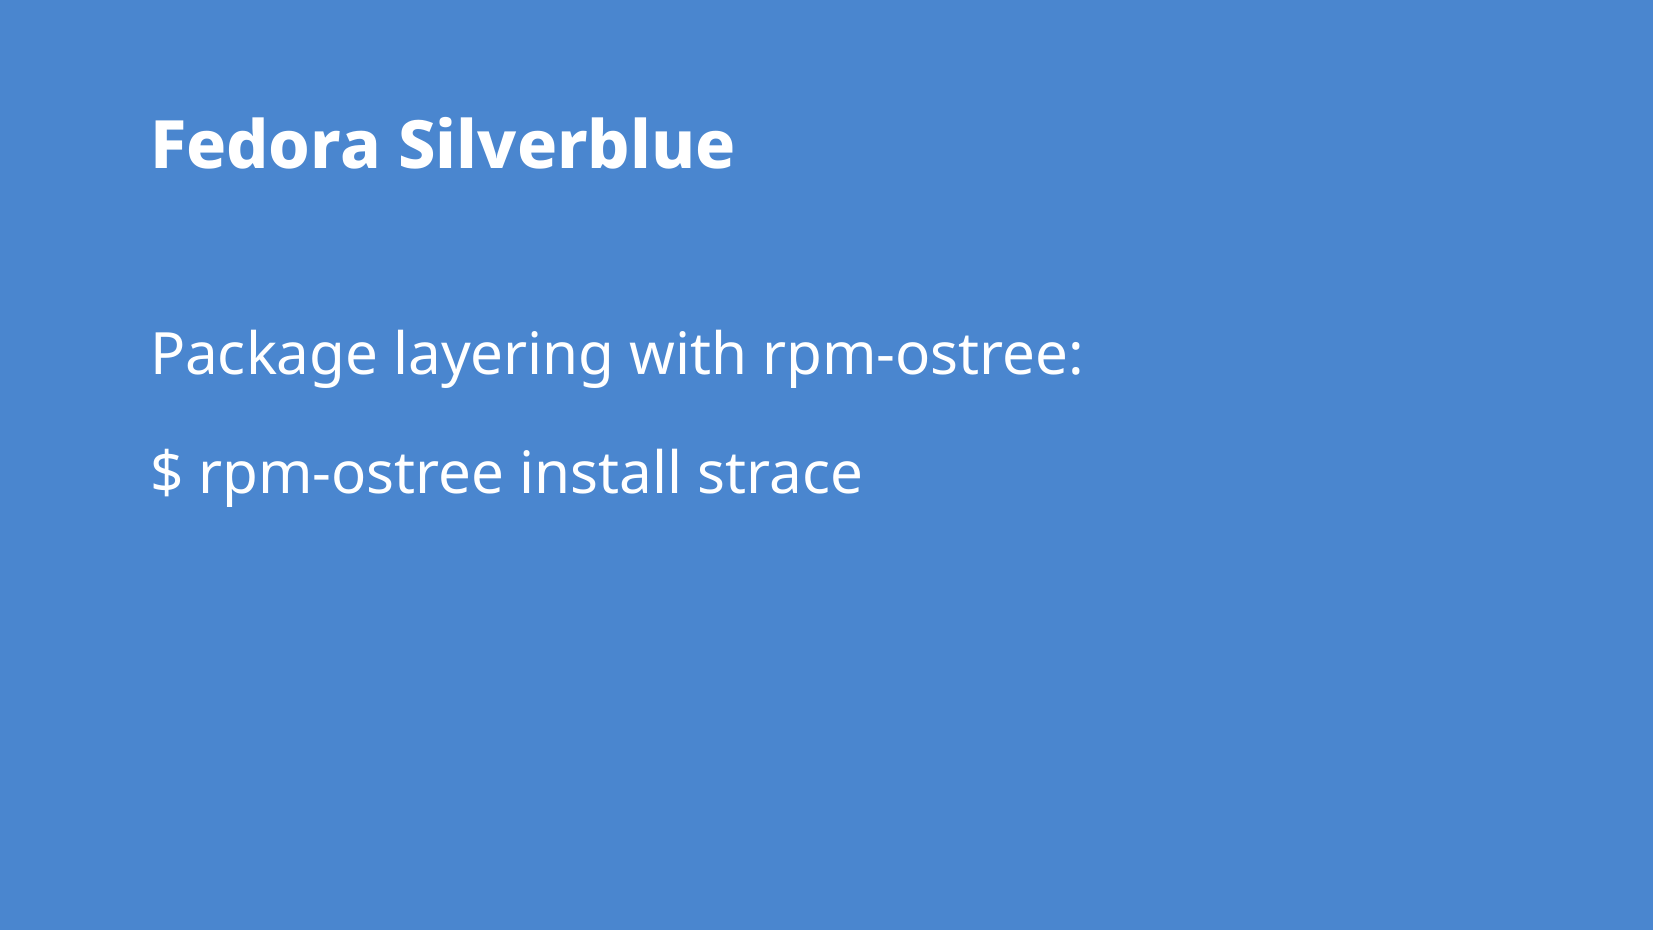

# Fedora Silverblue
Package layering with rpm-ostree:
$ rpm-ostree install strace